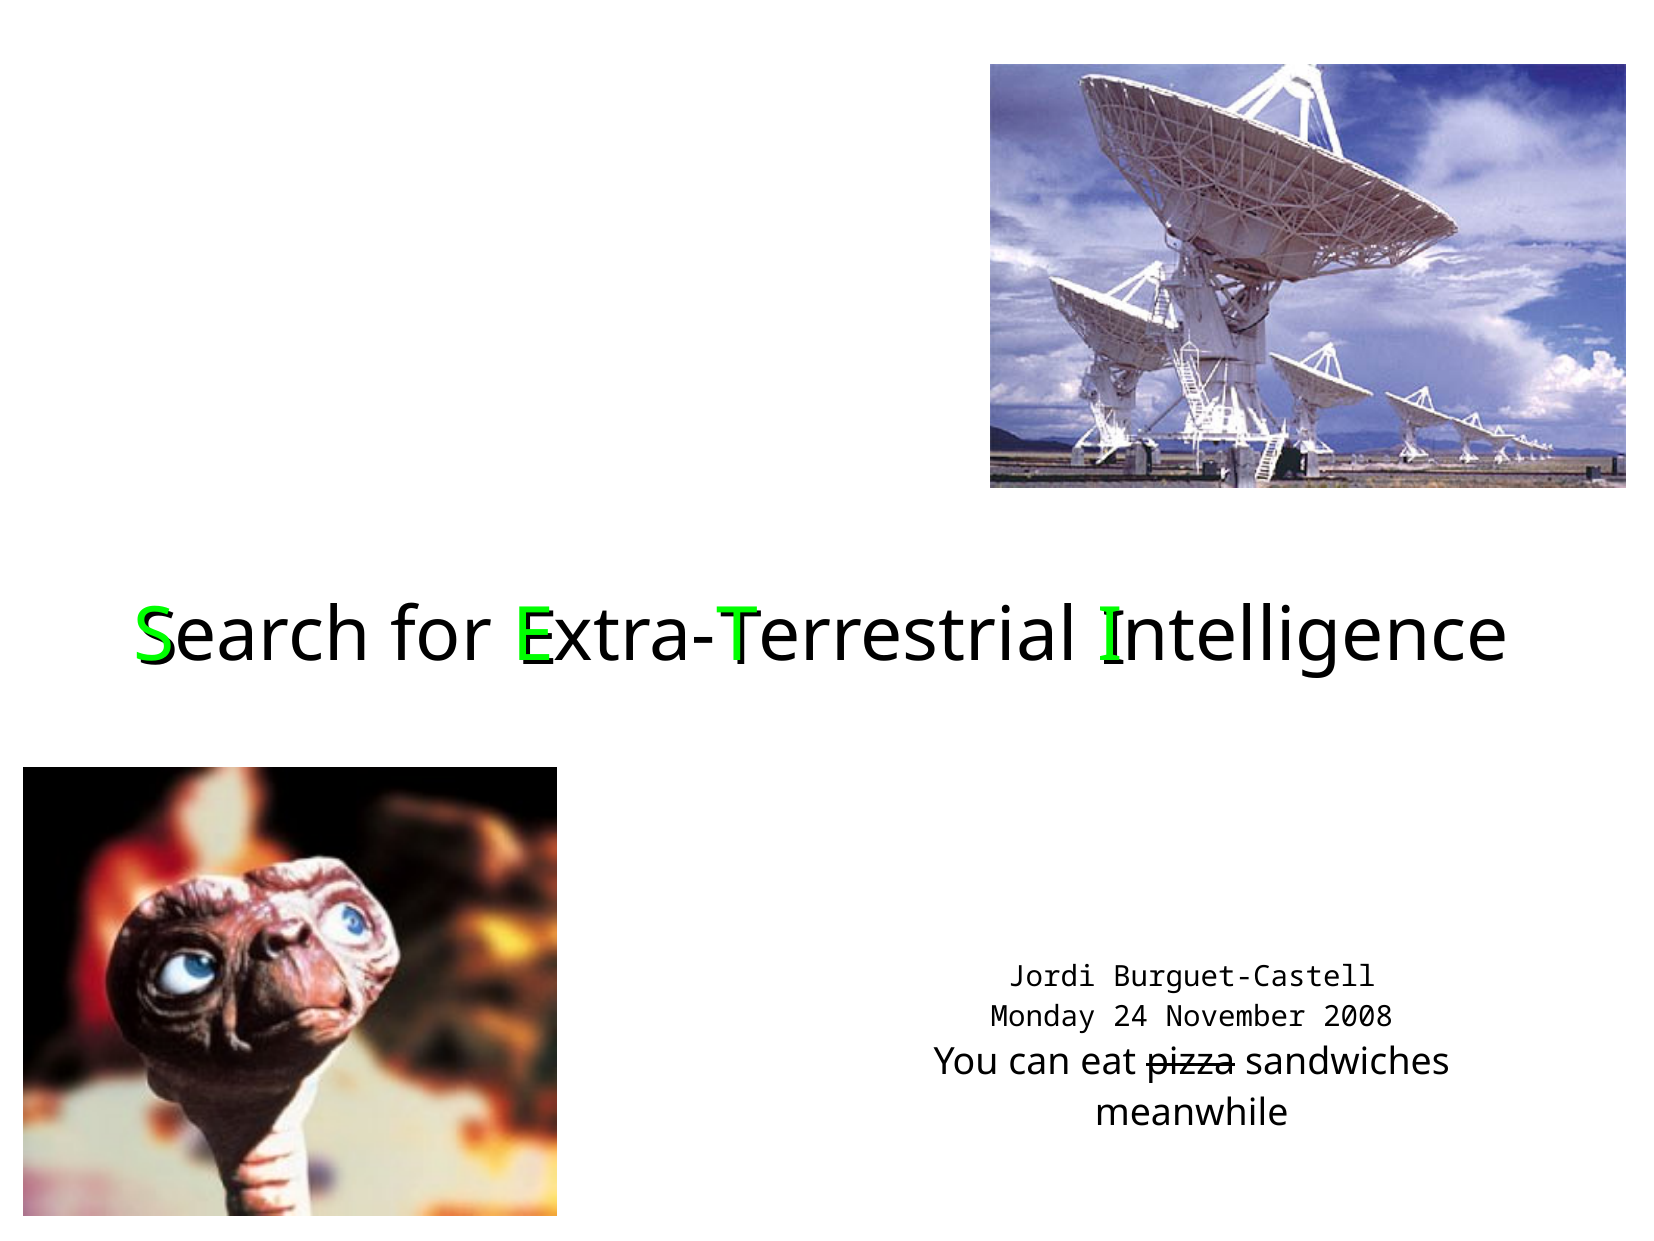

# Search for Extra-Terrestrial Intelligence
Jordi Burguet-Castell
Monday 24 November 2008
You can eat pizza sandwiches meanwhile